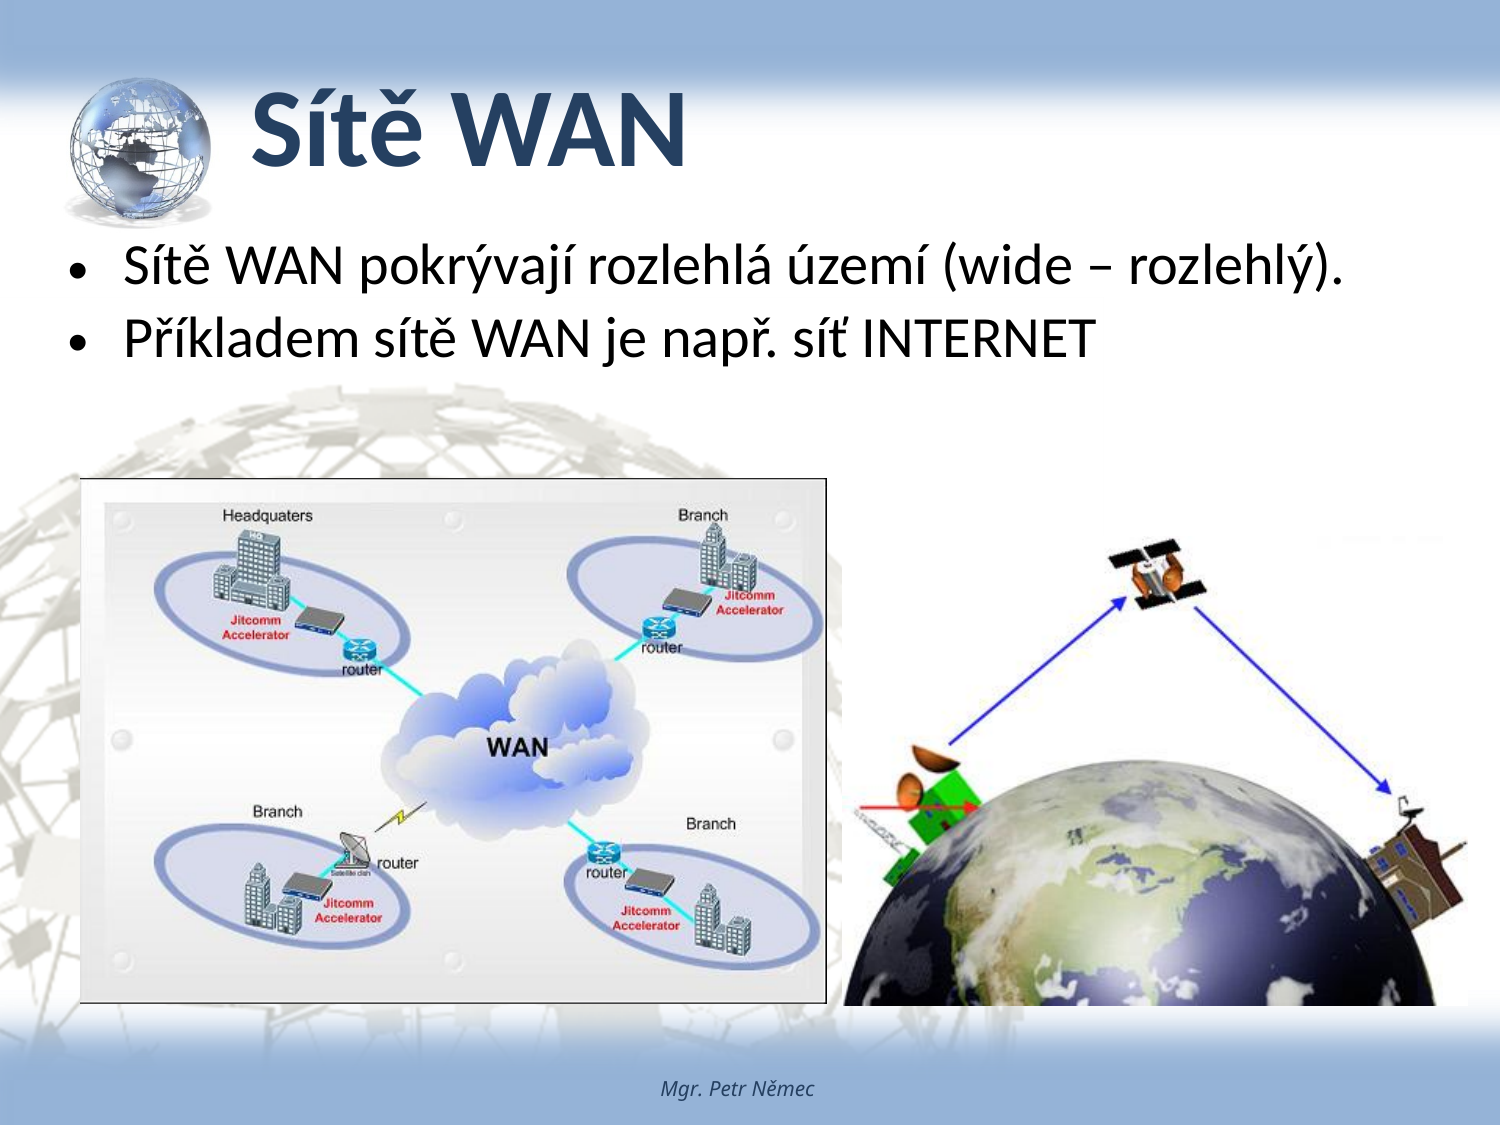

# Sítě WAN
Sítě WAN pokrývají rozlehlá území (wide – rozlehlý).
Příkladem sítě WAN je např. síť INTERNET